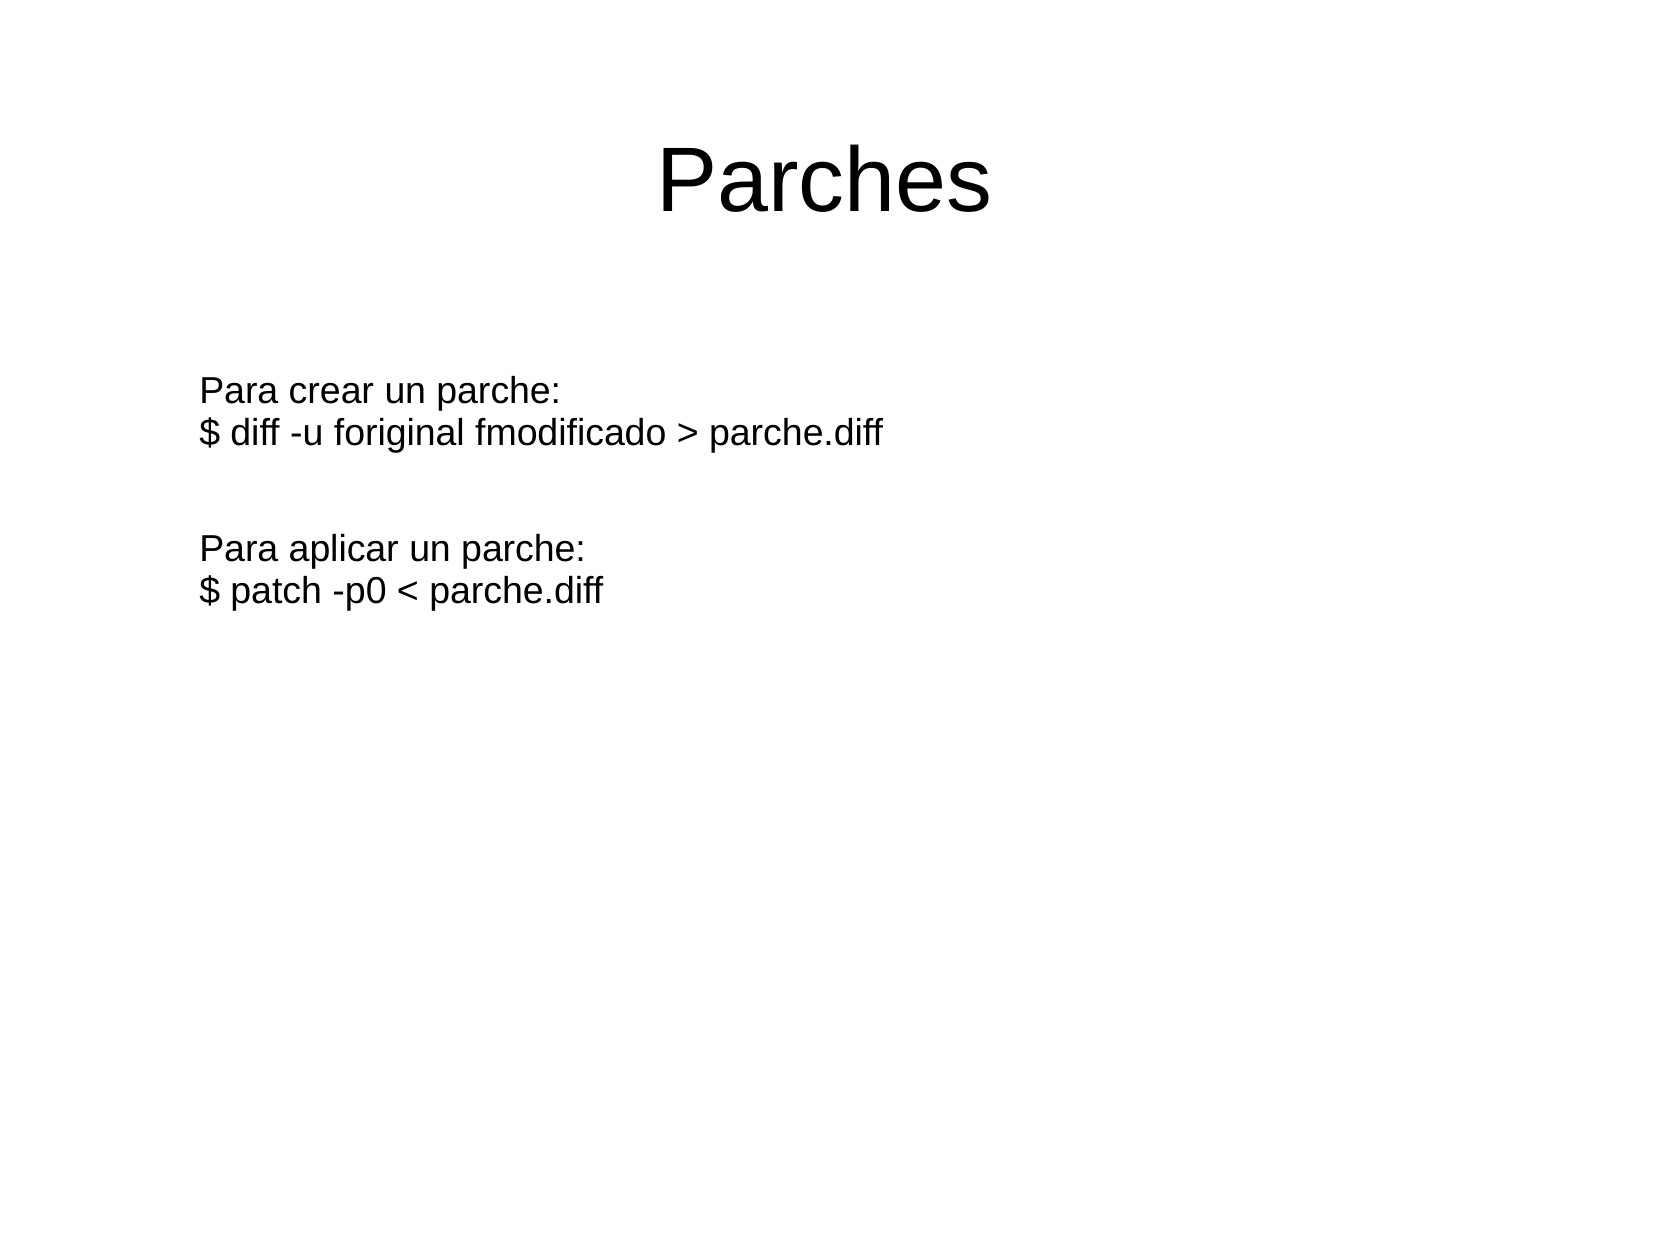

Parches
Para crear un parche:
$ diff -u foriginal fmodificado > parche.diff
Para aplicar un parche:
$ patch -p0 < parche.diff